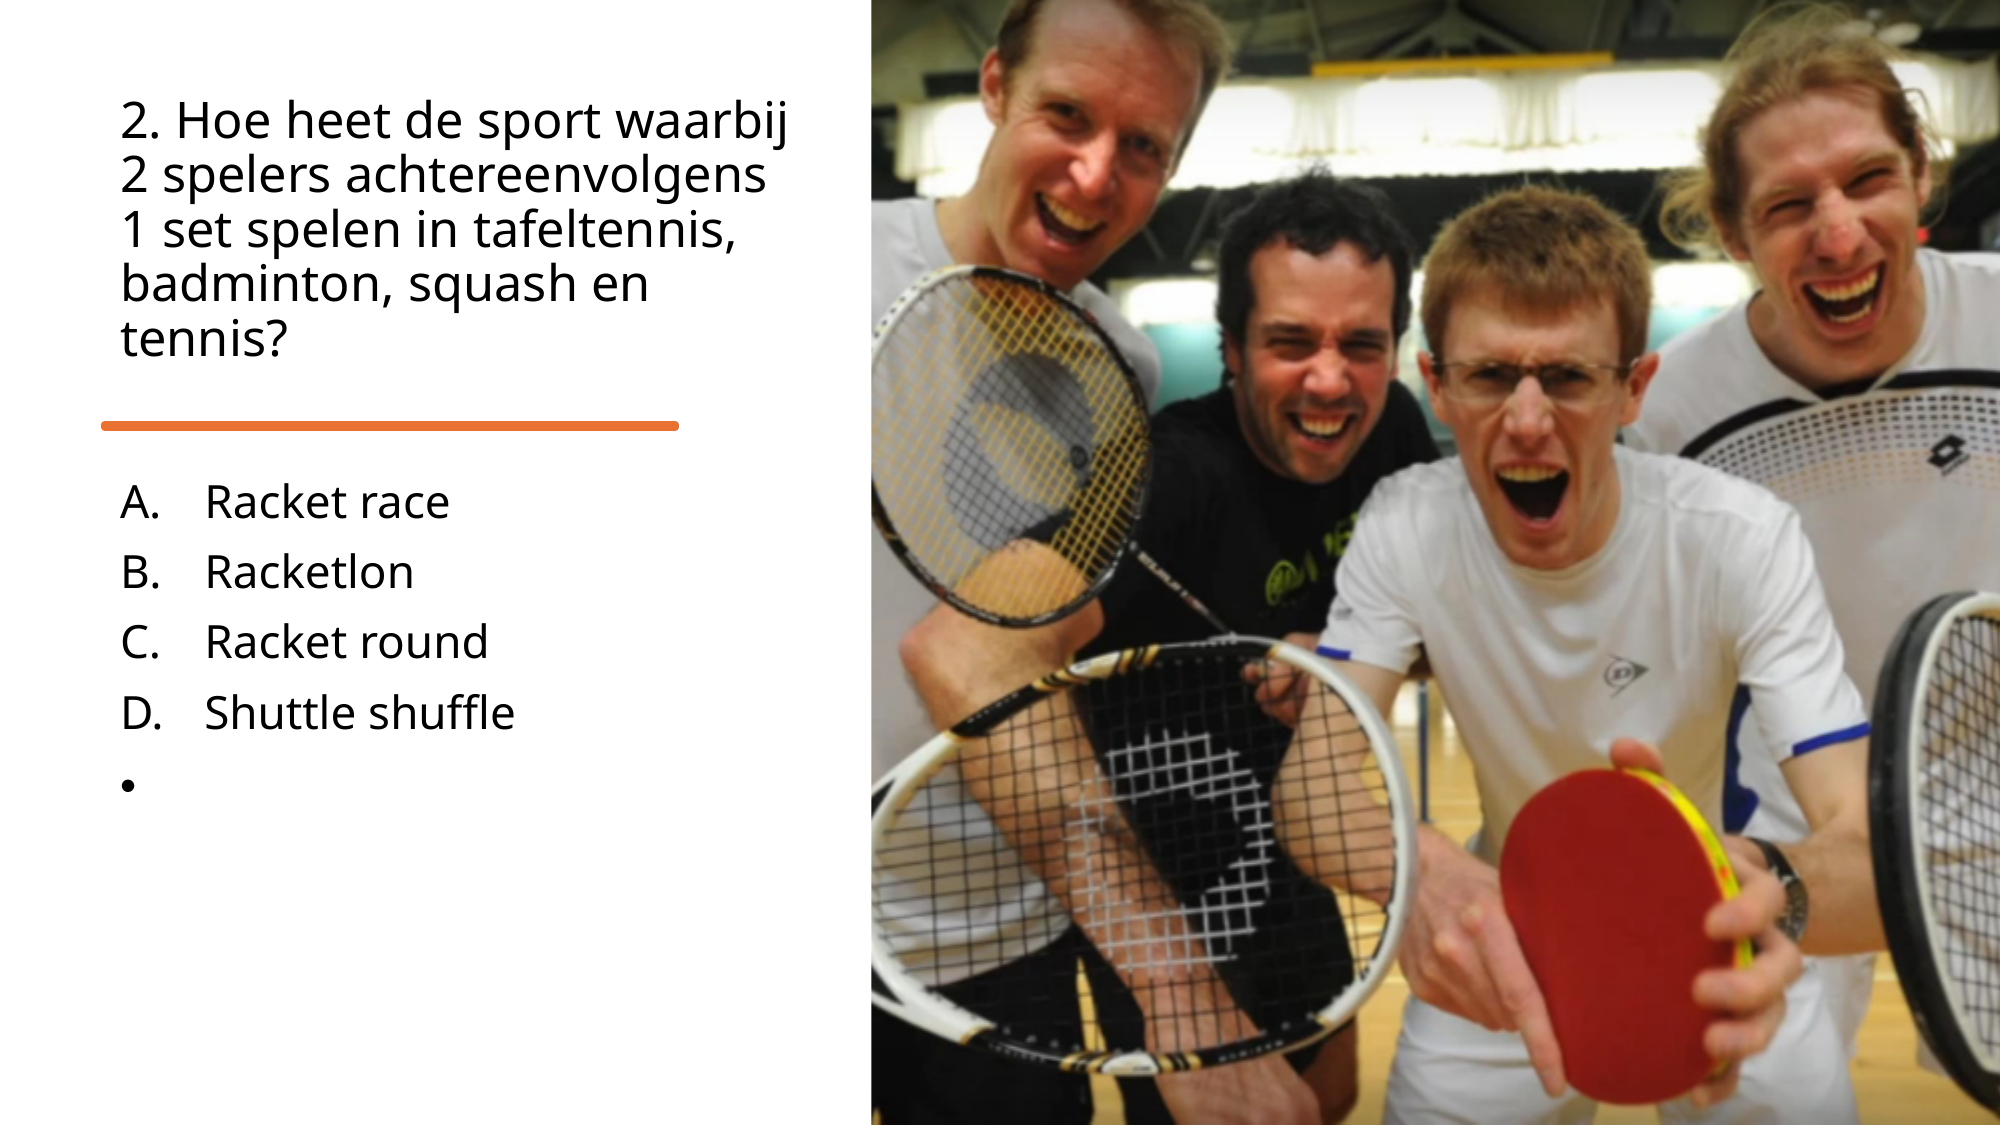

# 2. Hoe heet de sport waarbij 2 spelers achtereenvolgens 1 set spelen in tafeltennis, badminton, squash en tennis?
Racket race
Racketlon
Racket round
Shuttle shuffle